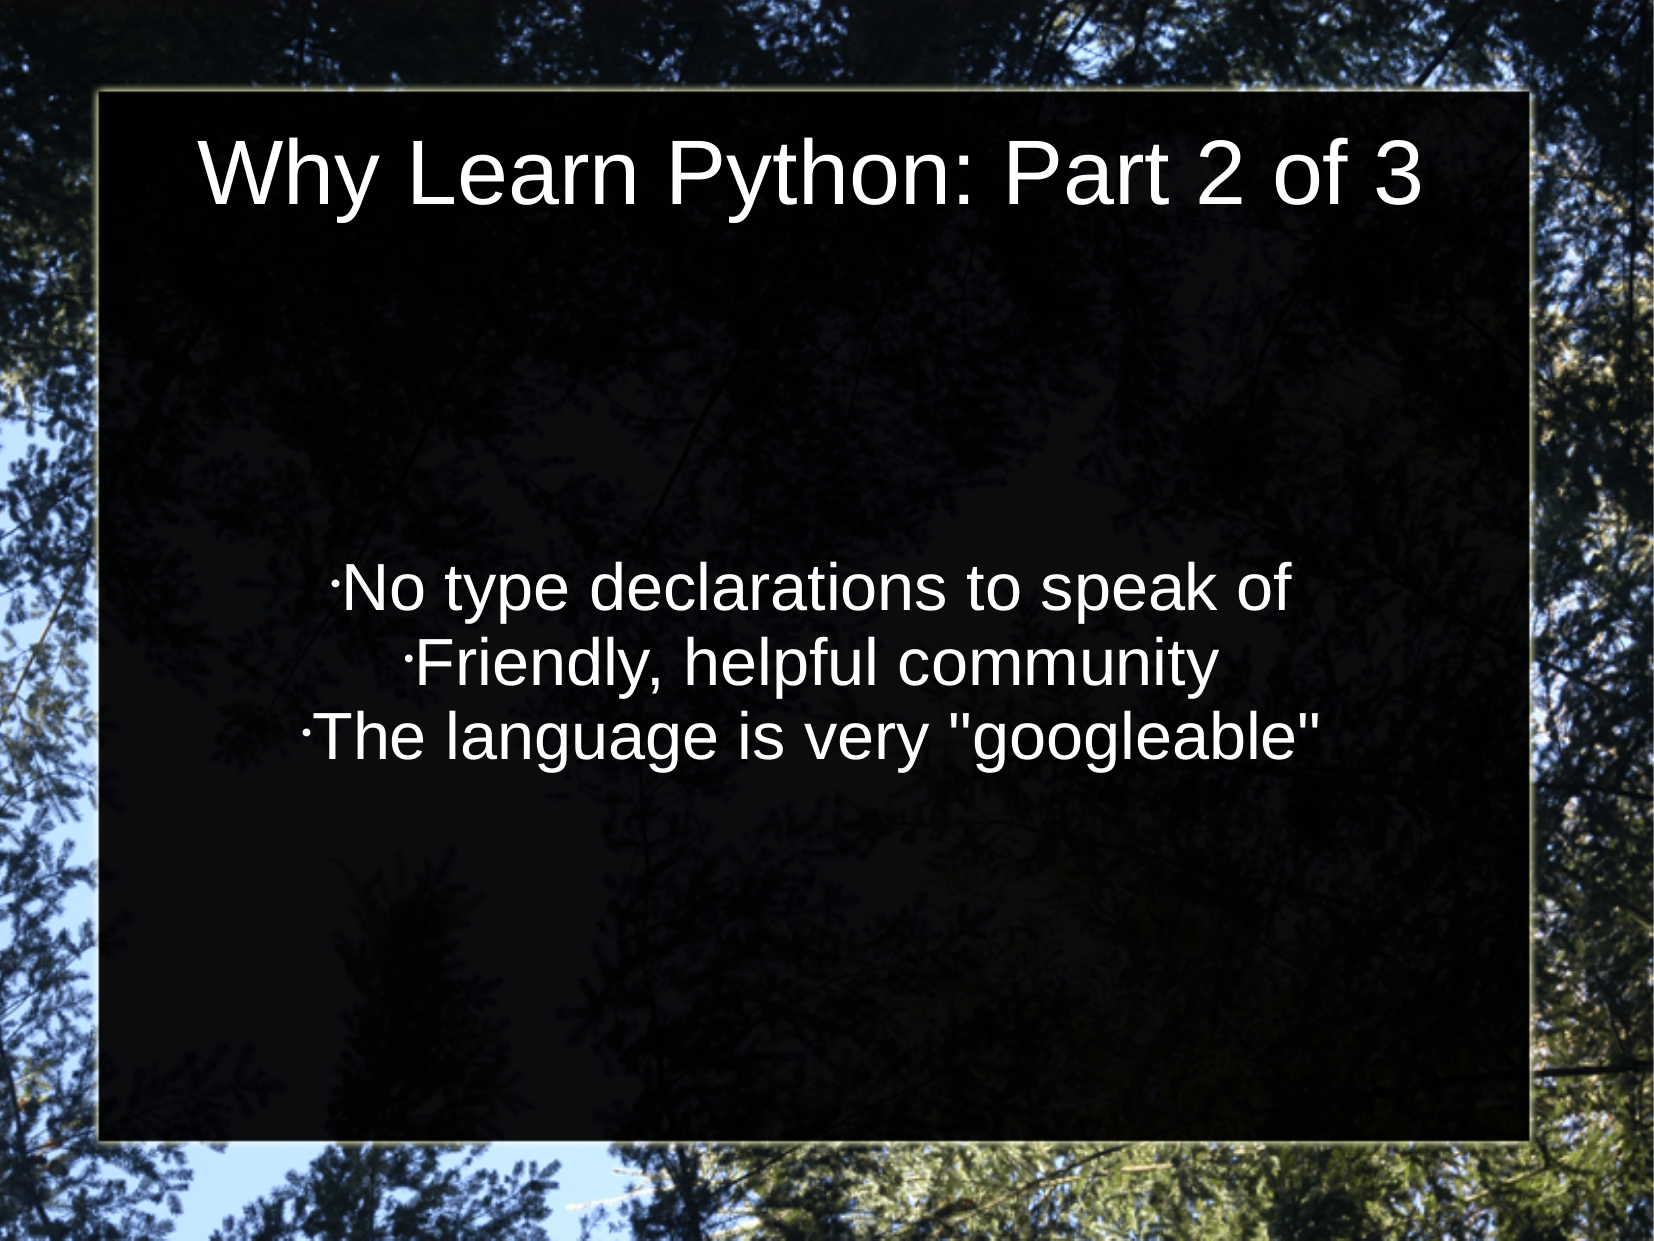

# Why Learn Python: Part 2 of 3
No type declarations to speak of
Friendly, helpful community
The language is very "googleable"